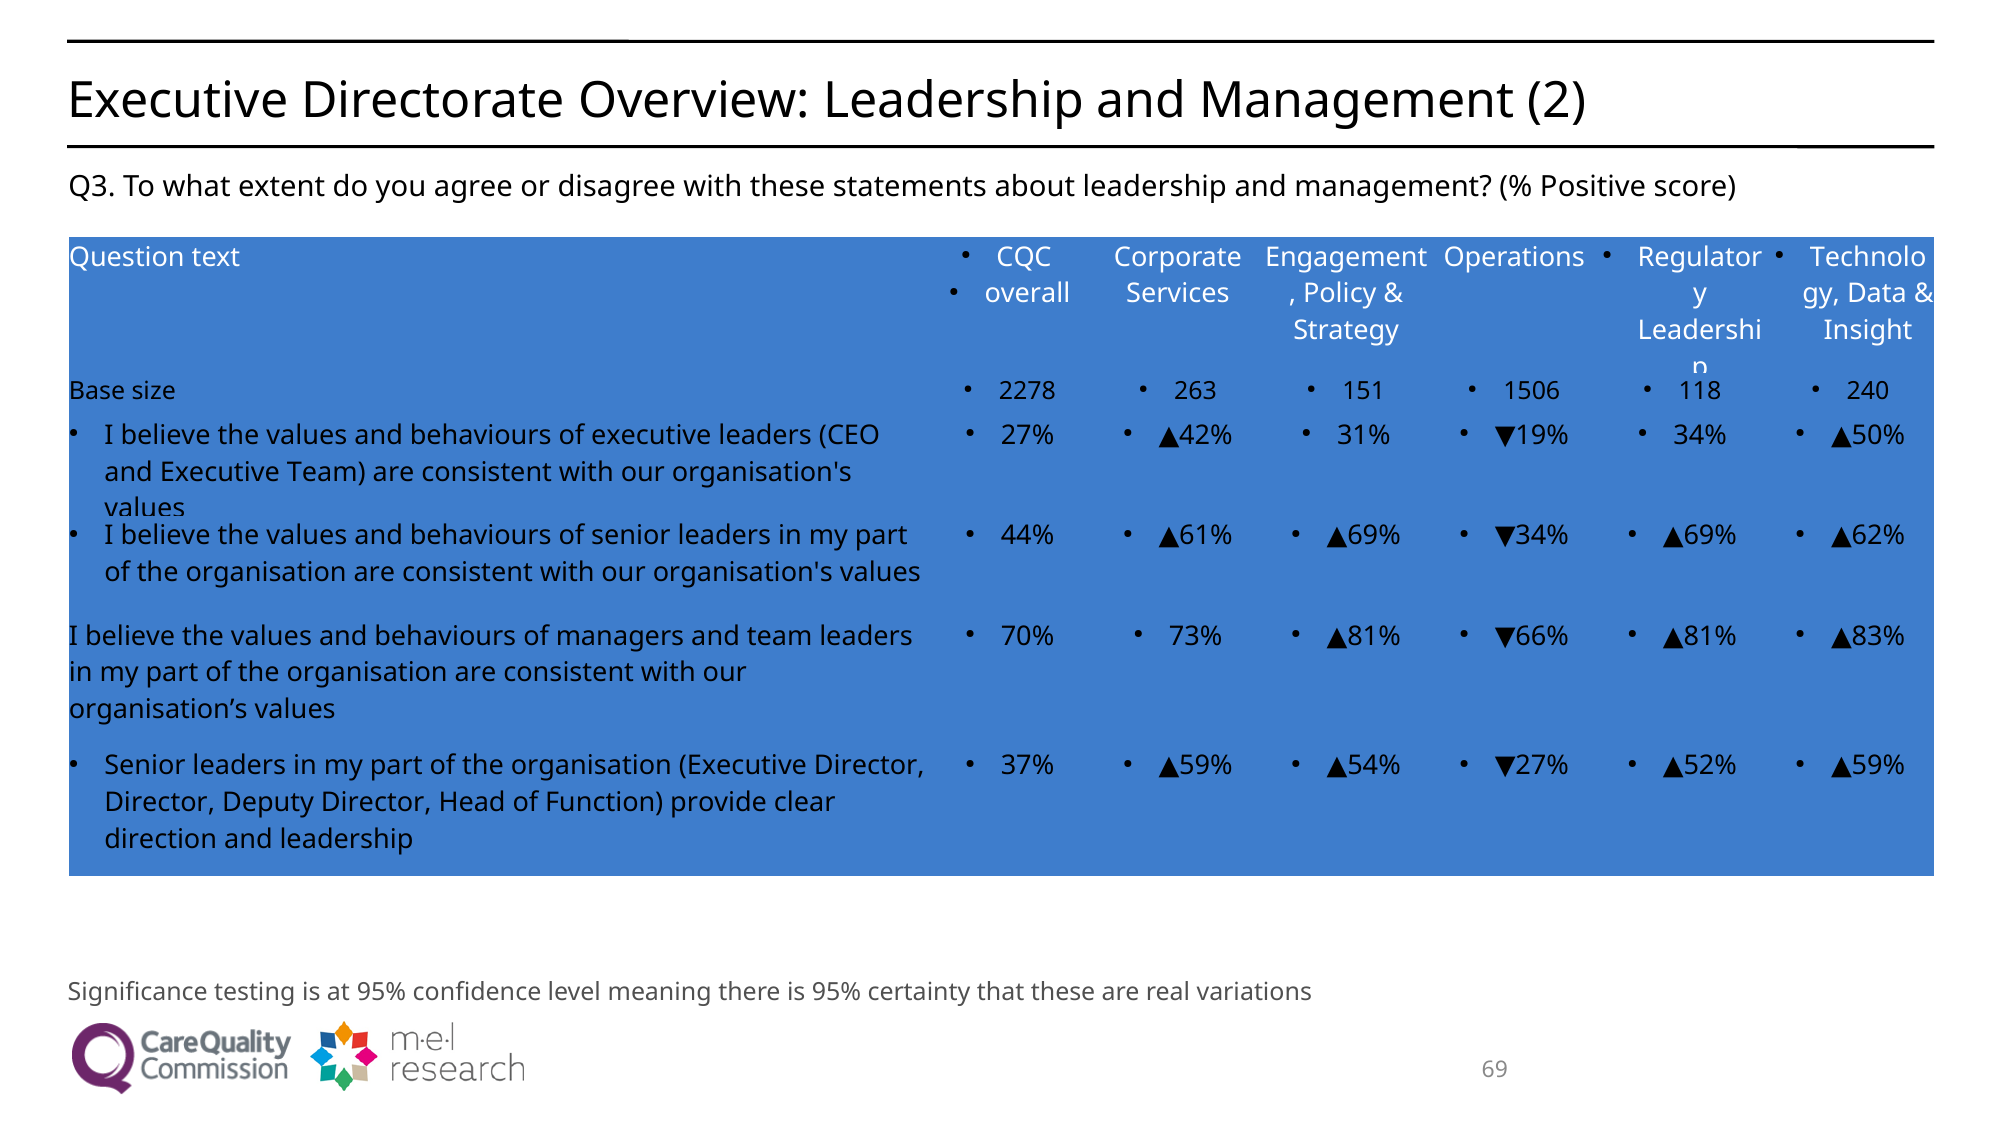

# Executive Directorate Overview: Leadership and Management (2)
Q3. To what extent do you agree or disagree with these statements about leadership and management? (% Positive score)
| Question text | CQC overall | Corporate Services | Engagement, Policy & Strategy | Operations | Regulatory Leadership | Technology, Data & Insight |
| --- | --- | --- | --- | --- | --- | --- |
| Base size | 2278 | 263 | 151 | 1506 | 118 | 240 |
| I believe the values and behaviours of executive leaders (CEO and Executive Team) are consistent with our organisation's values | 27% | ▲42% | 31% | ▼19% | 34% | ▲50% |
| I believe the values and behaviours of senior leaders in my part of the organisation are consistent with our organisation's values | 44% | ▲61% | ▲69% | ▼34% | ▲69% | ▲62% |
| I believe the values and behaviours of managers and team leaders in my part of the organisation are consistent with our organisation’s values | 70% | 73% | ▲81% | ▼66% | ▲81% | ▲83% |
| Senior leaders in my part of the organisation (Executive Director, Director, Deputy Director, Head of Function) provide clear direction and leadership | 37% | ▲59% | ▲54% | ▼27% | ▲52% | ▲59% |
Significance testing is at 95% confidence level meaning there is 95% certainty that these are real variations